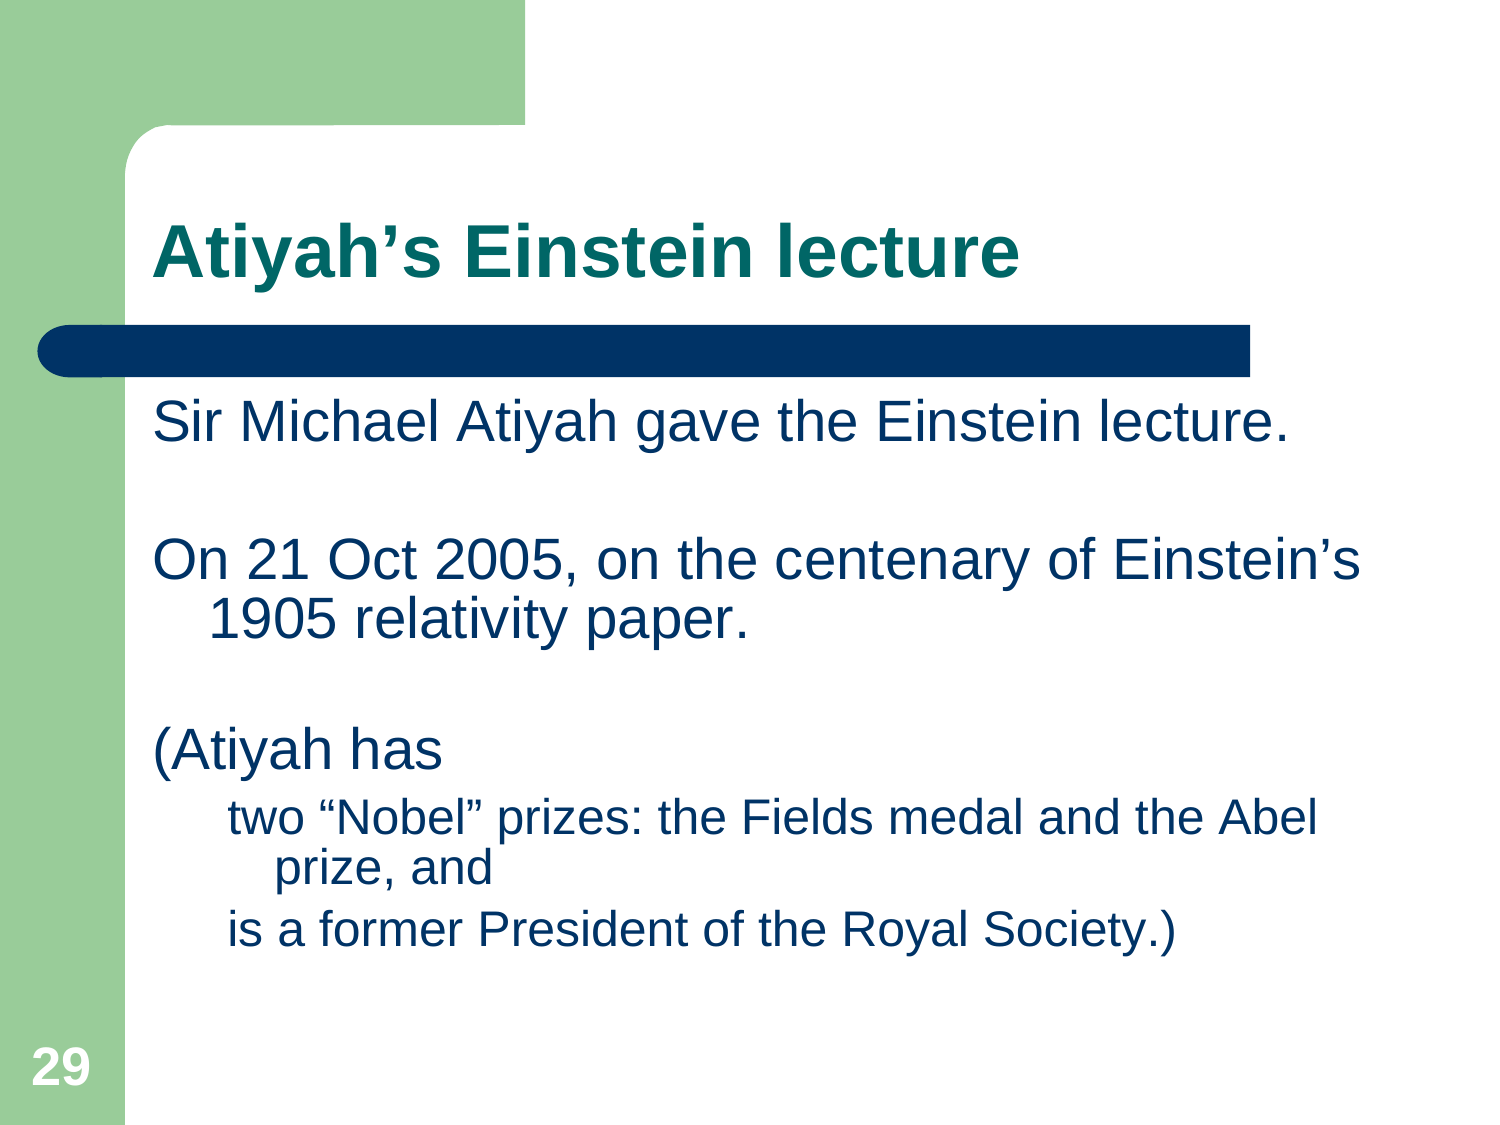

# Atiyah’s Einstein lecture
Sir Michael Atiyah gave the Einstein lecture.
On 21 Oct 2005, on the centenary of Einstein’s 1905 relativity paper.
(Atiyah has
two “Nobel” prizes: the Fields medal and the Abel prize, and
is a former President of the Royal Society.)
29